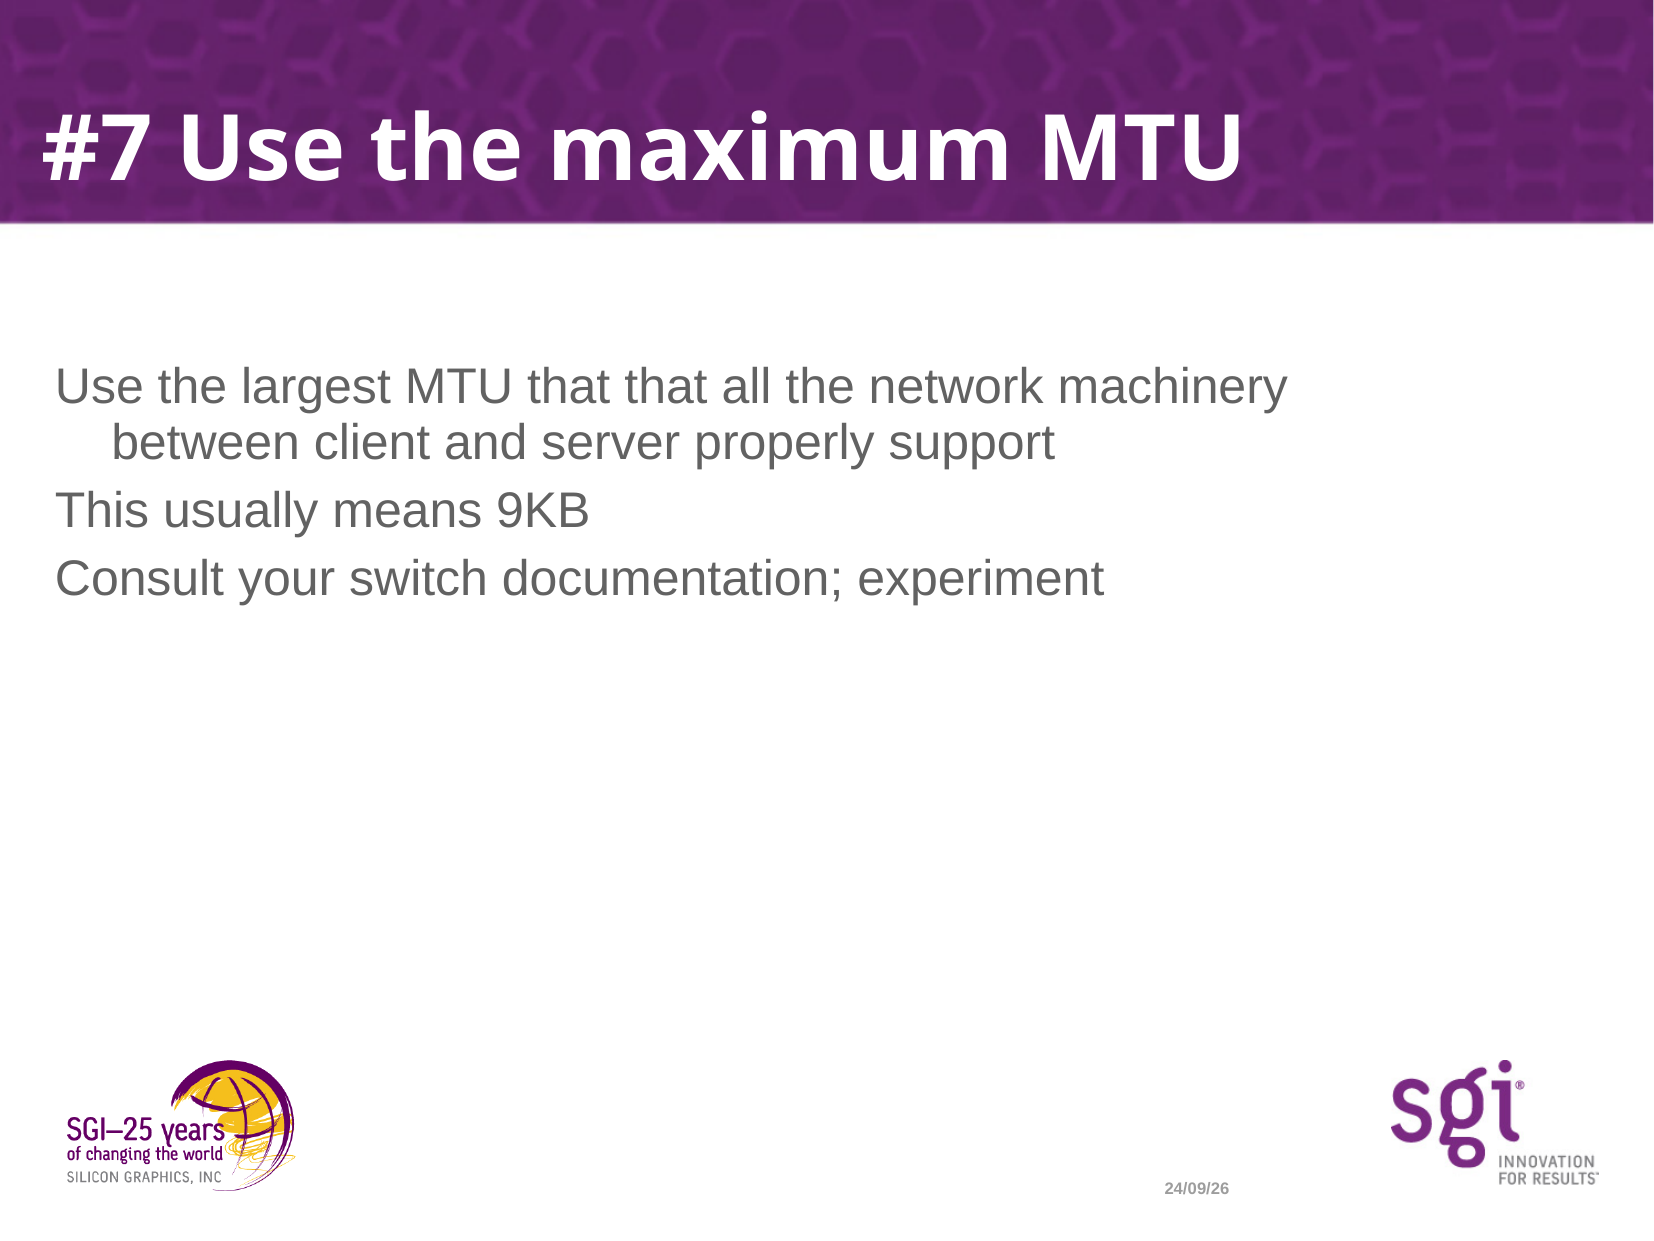

# #7 Use the maximum MTU
Use the largest MTU that that all the network machinery between client and server properly support
This usually means 9KB
Consult your switch documentation; experiment